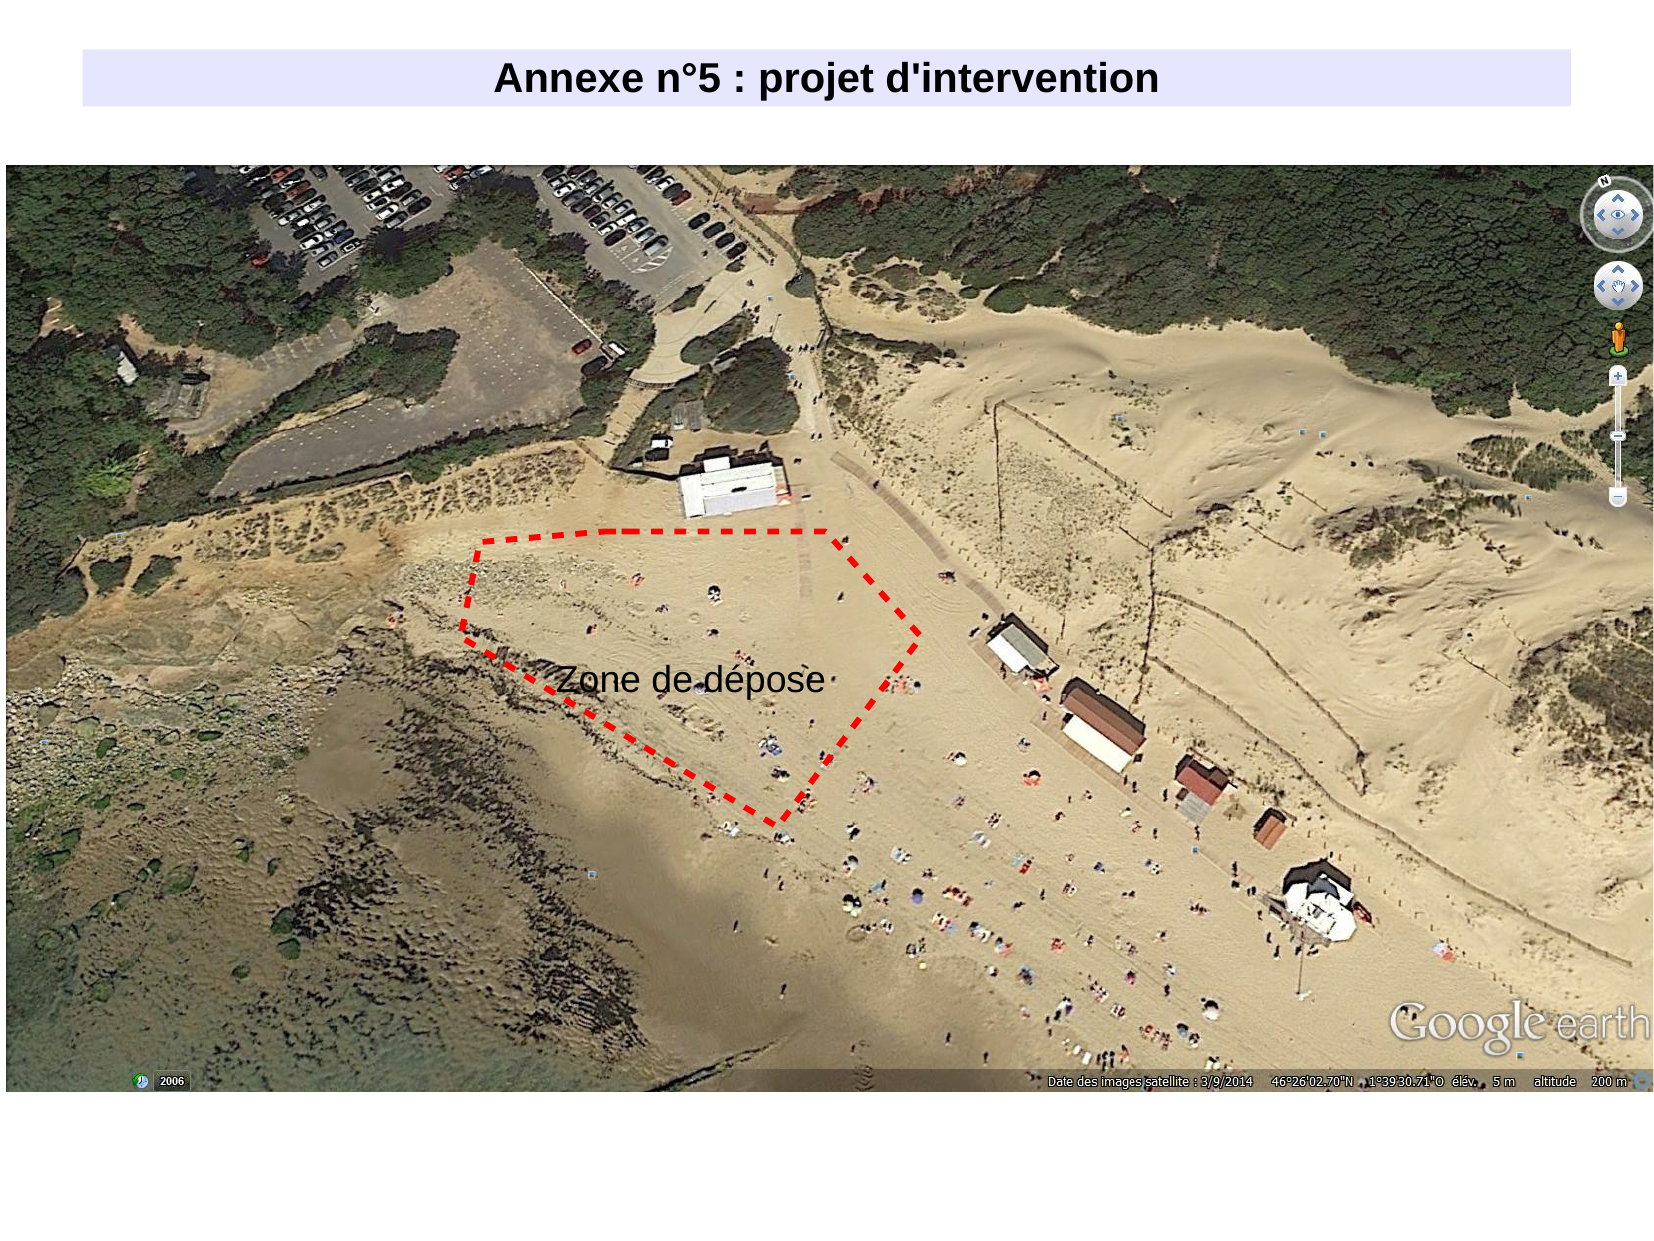

# Annexe n°5 : projet d'intervention
Zone de dépose